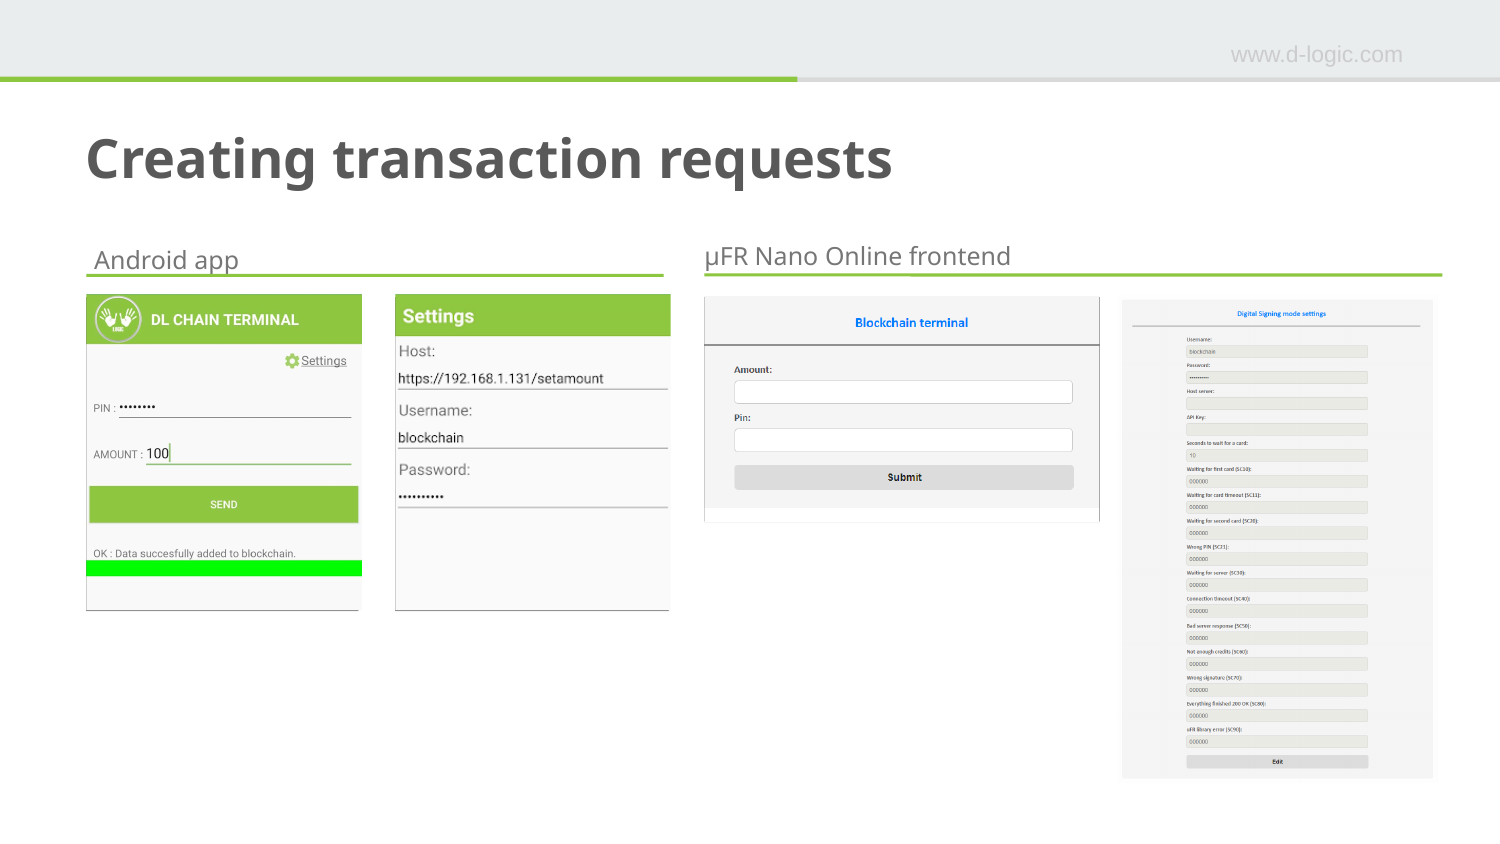

# Creating transaction requests
Android app
µFR Nano Online frontend